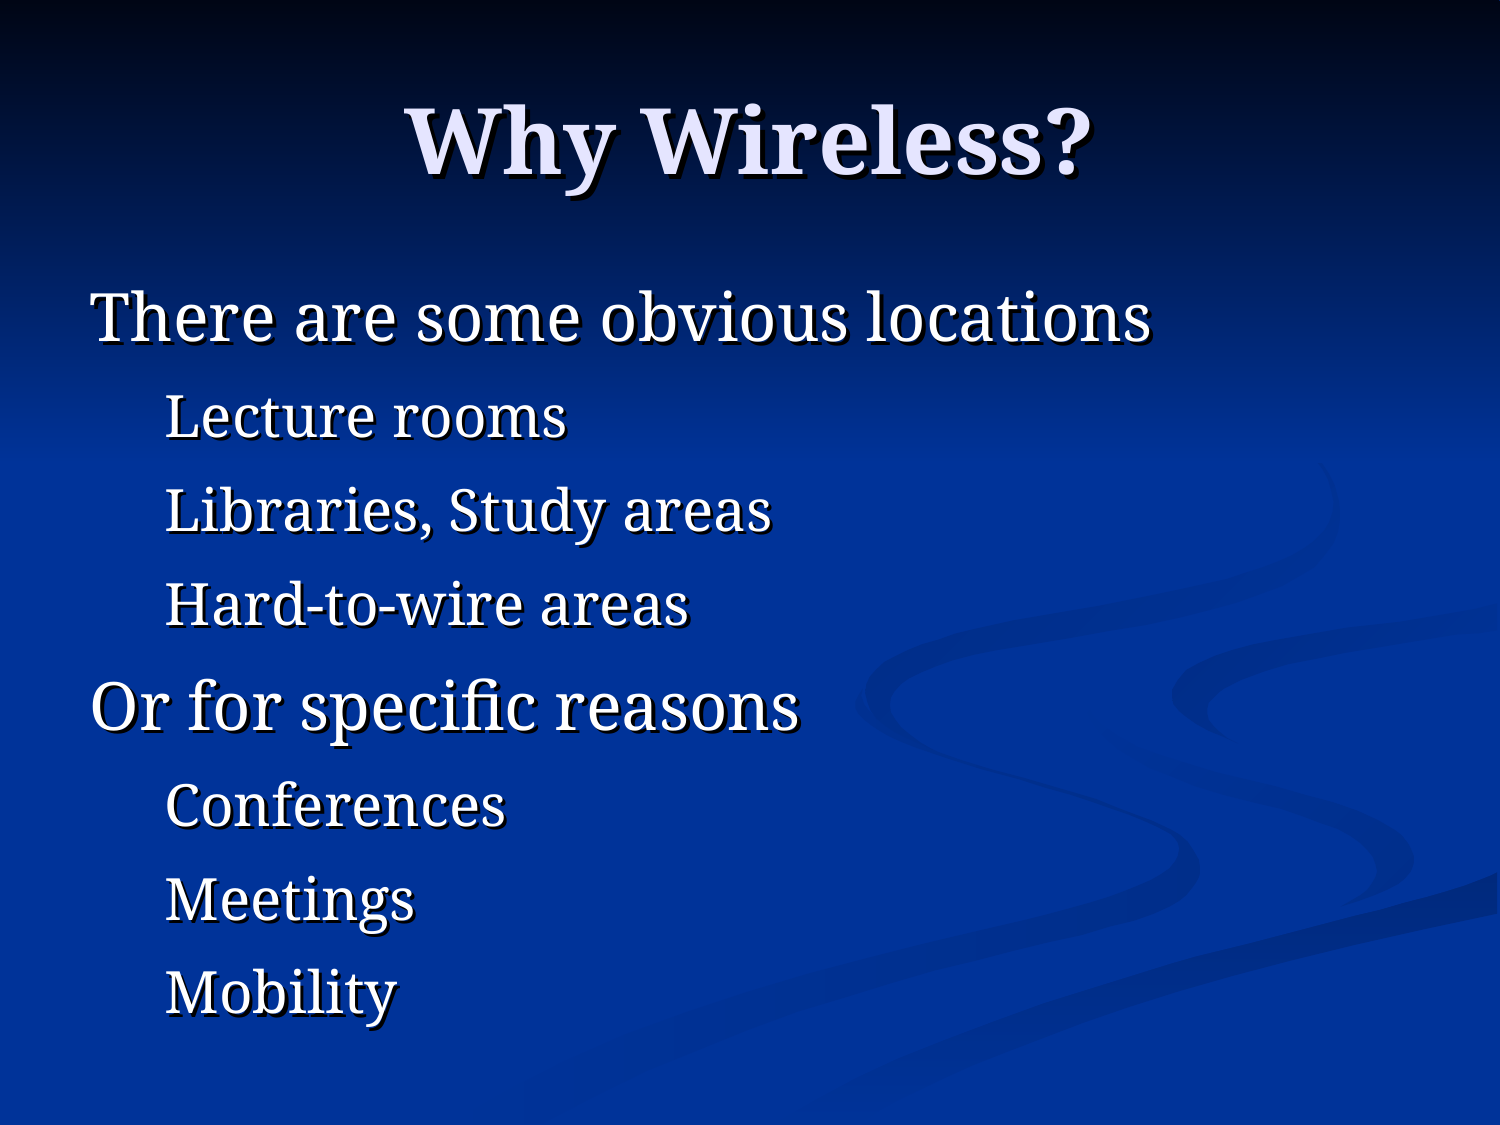

# Why Wireless?
There are some obvious locations
Lecture rooms
Libraries, Study areas
Hard-to-wire areas
Or for specific reasons
Conferences
Meetings
Mobility